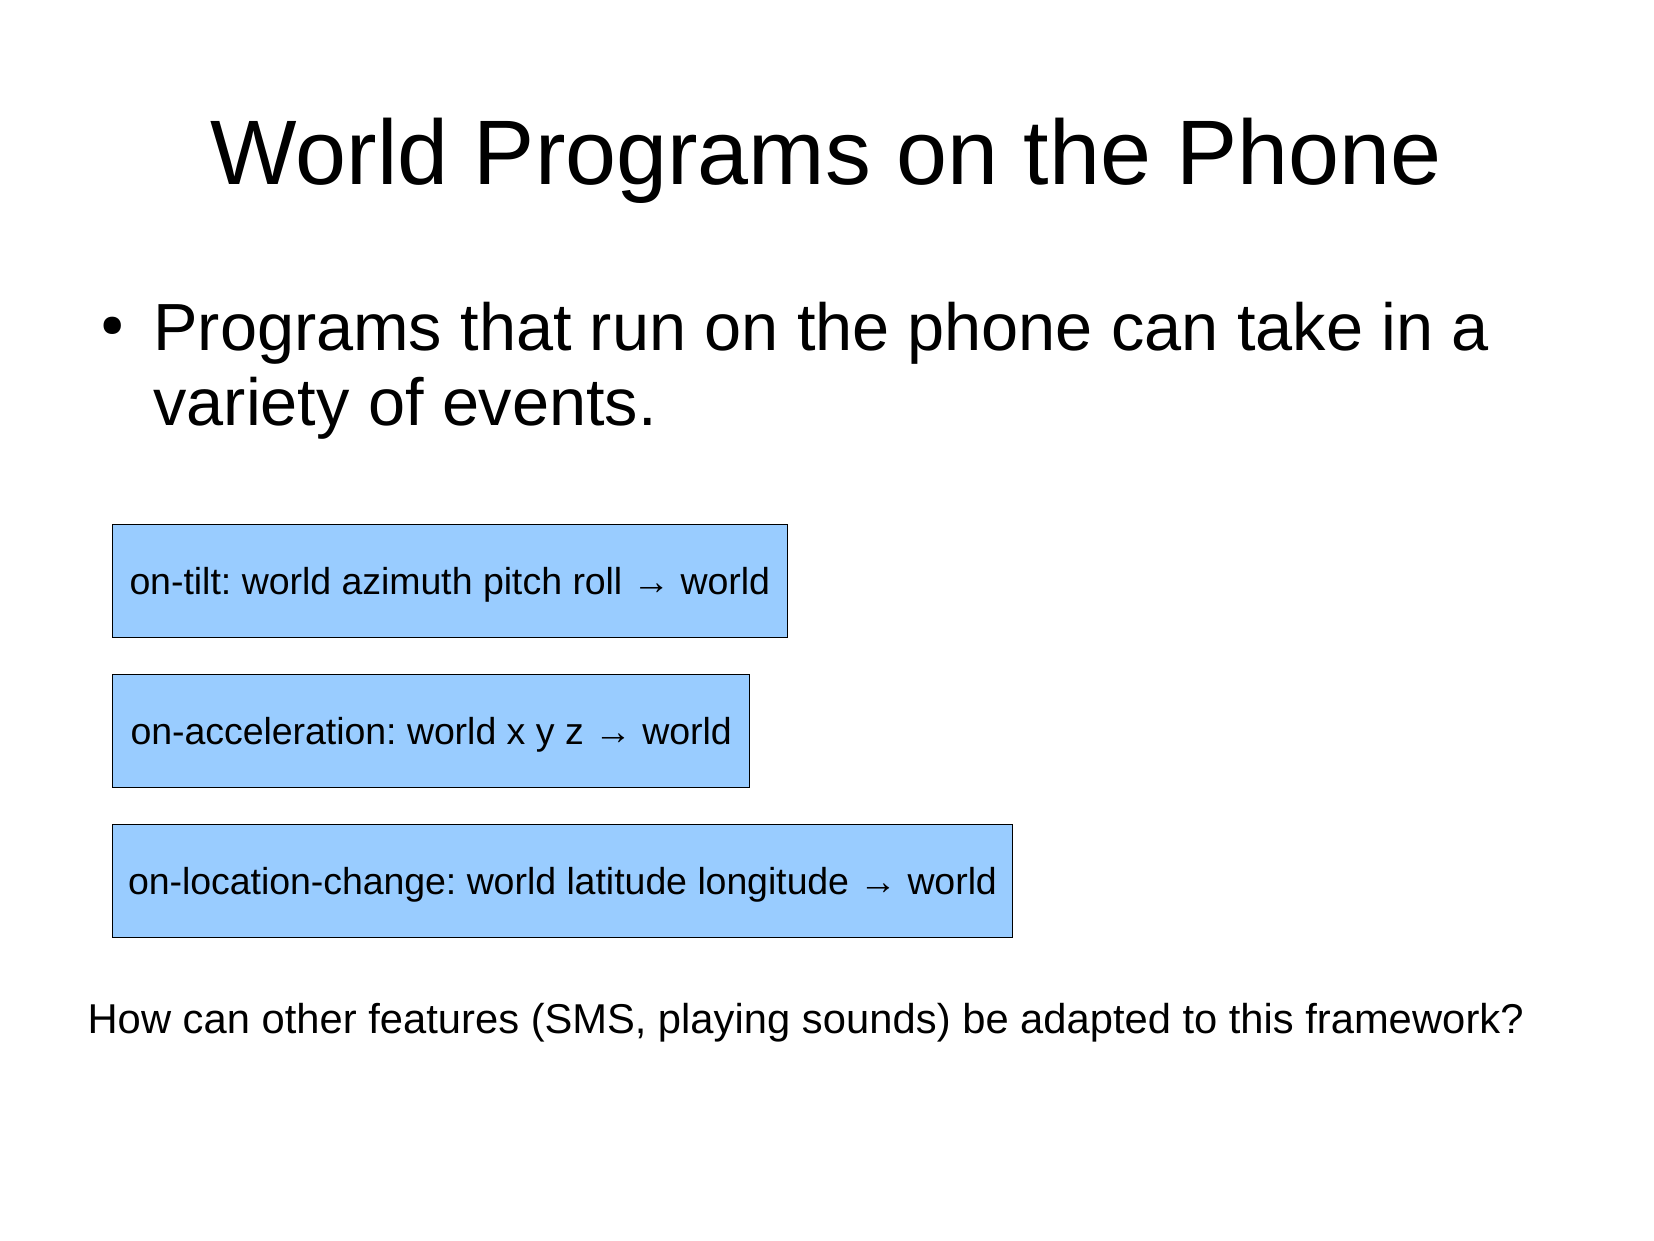

# World Programs on the Phone
Programs that run on the phone can take in a variety of events.
on-tilt: world azimuth pitch roll → world
on-acceleration: world x y z → world
on-location-change: world latitude longitude → world
How can other features (SMS, playing sounds) be adapted to this framework?